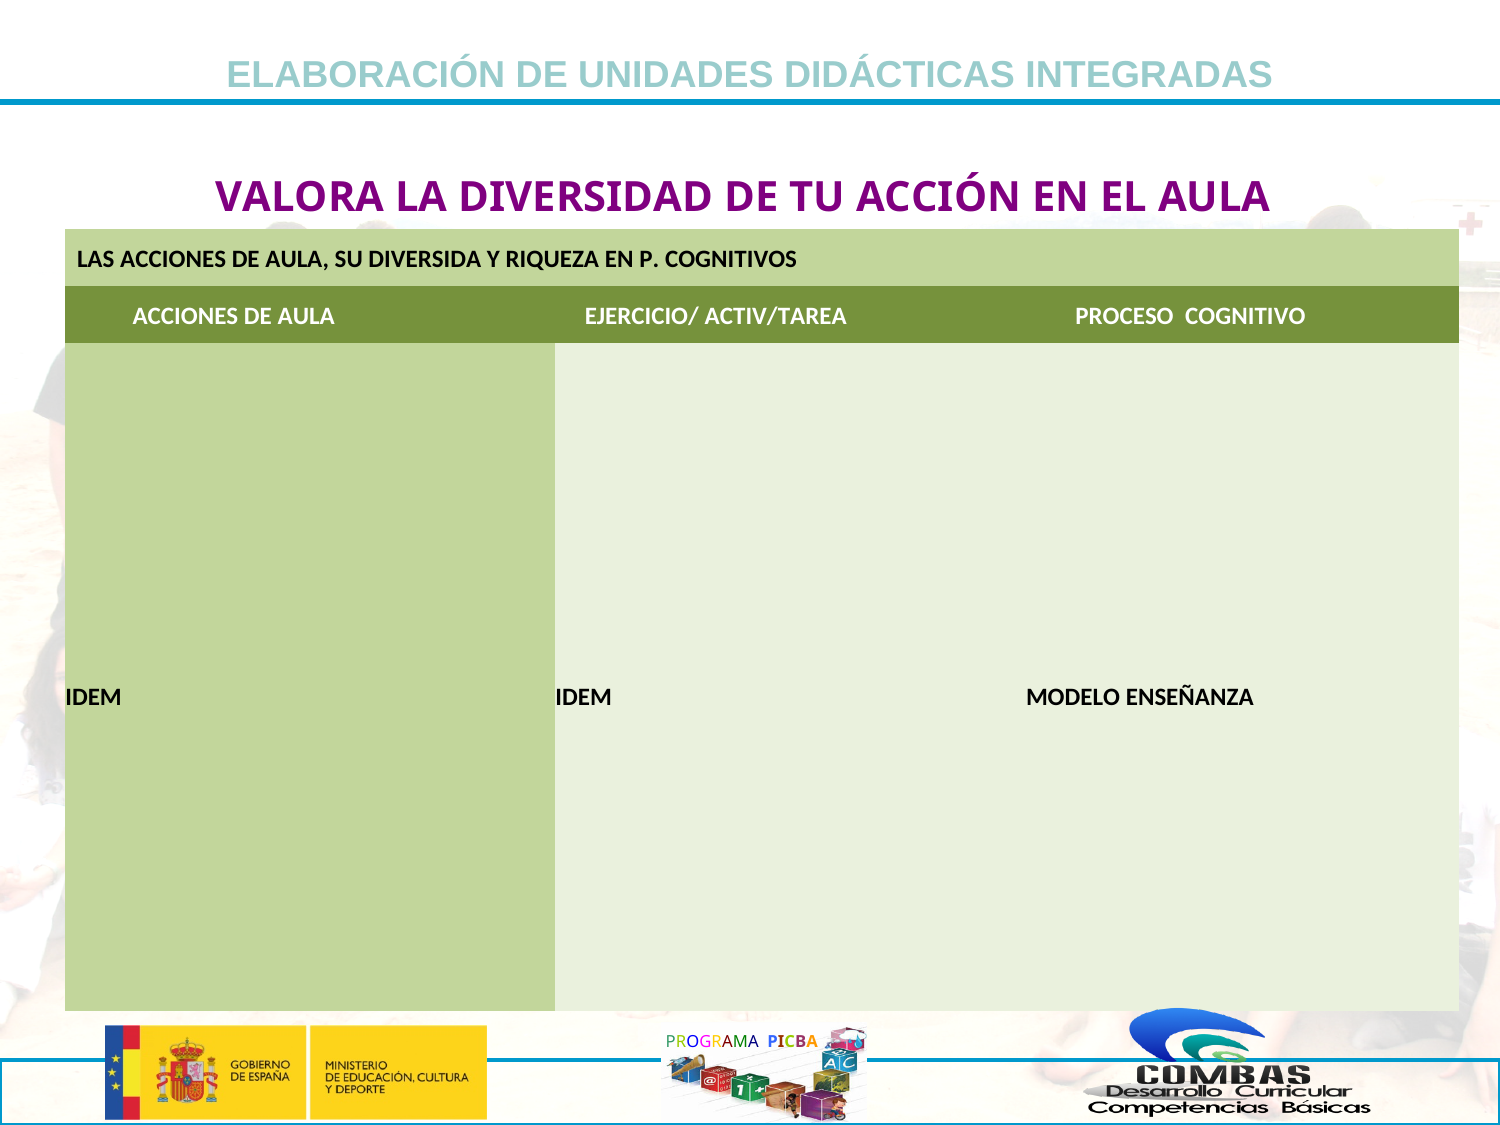

ELABORACIÓN DE UNIDADES DIDÁCTICAS INTEGRADAS
VALORA LA DIVERSIDAD DE TU ACCIÓN EN EL AULA
| LAS ACCIONES DE AULA, SU DIVERSIDA Y RIQUEZA EN P. COGNITIVOS | | |
| --- | --- | --- |
| ACCIONES DE AULA | EJERCICIO/ ACTIV/TAREA | PROCESO COGNITIVO |
| | | |
| IDEM | IDEM | MODELO ENSEÑANZA |
PROGRAMA PICBA